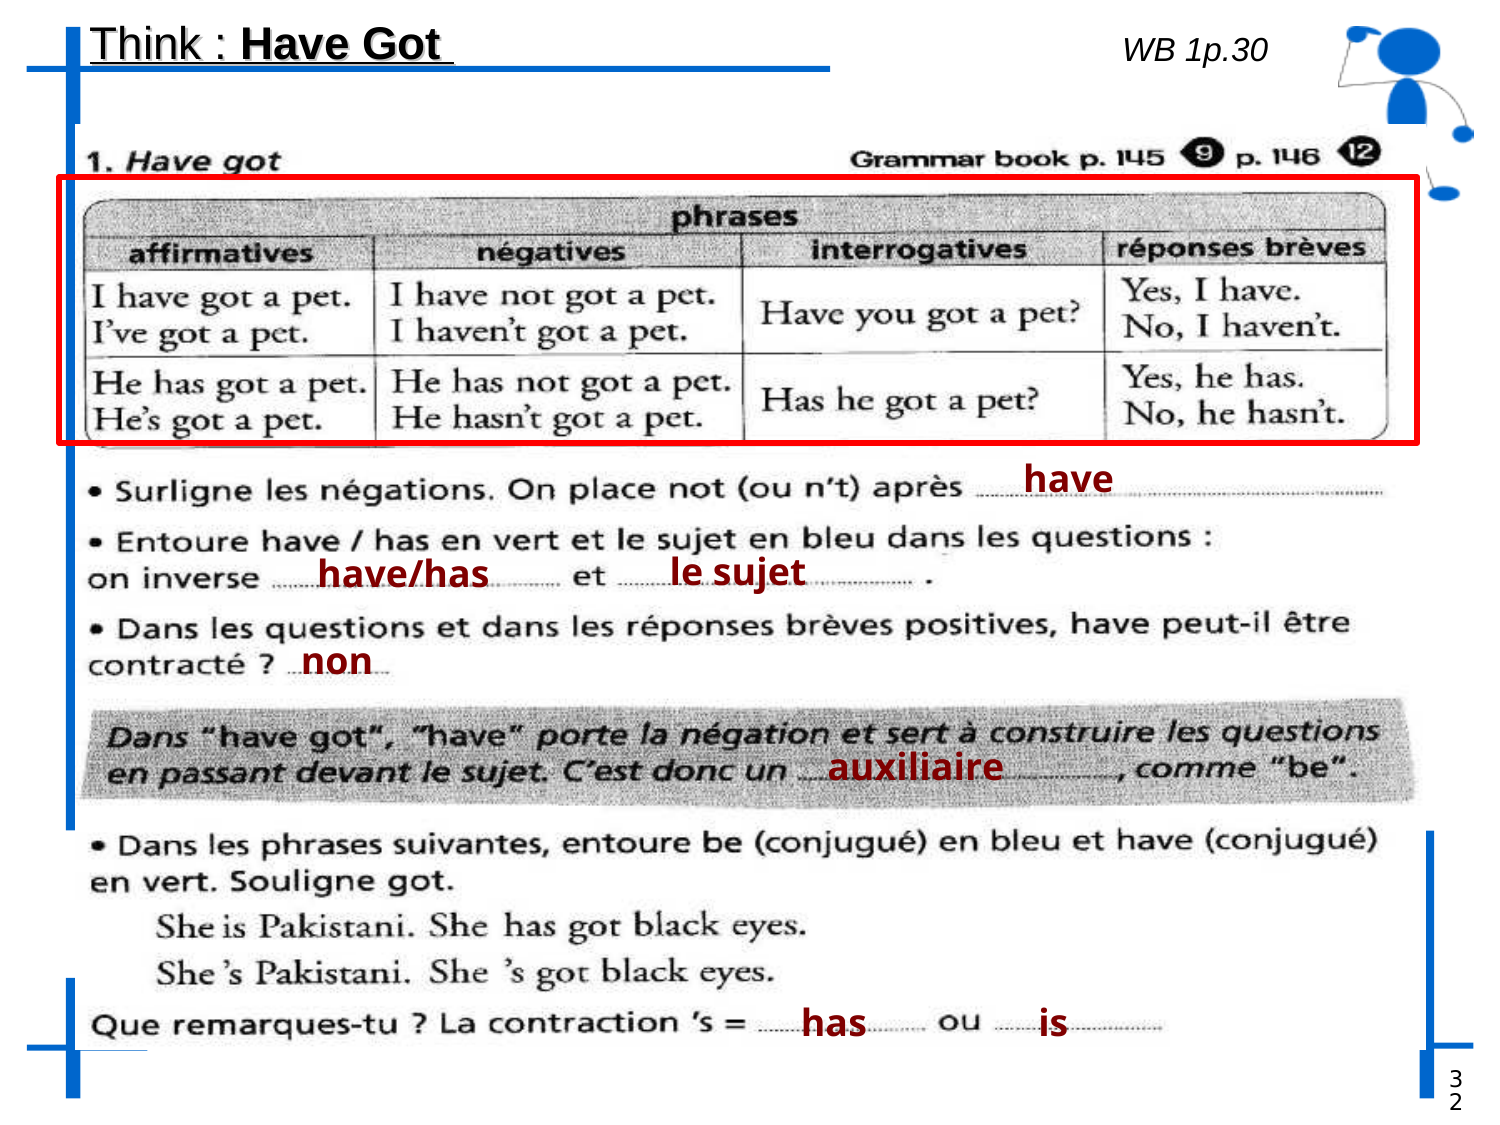

Book p.145
Have got sert à indiquer ce que l'on possède
# Think : Have Got
WB 1p.30
have
le sujet
have/has
non
auxiliaire
has
is